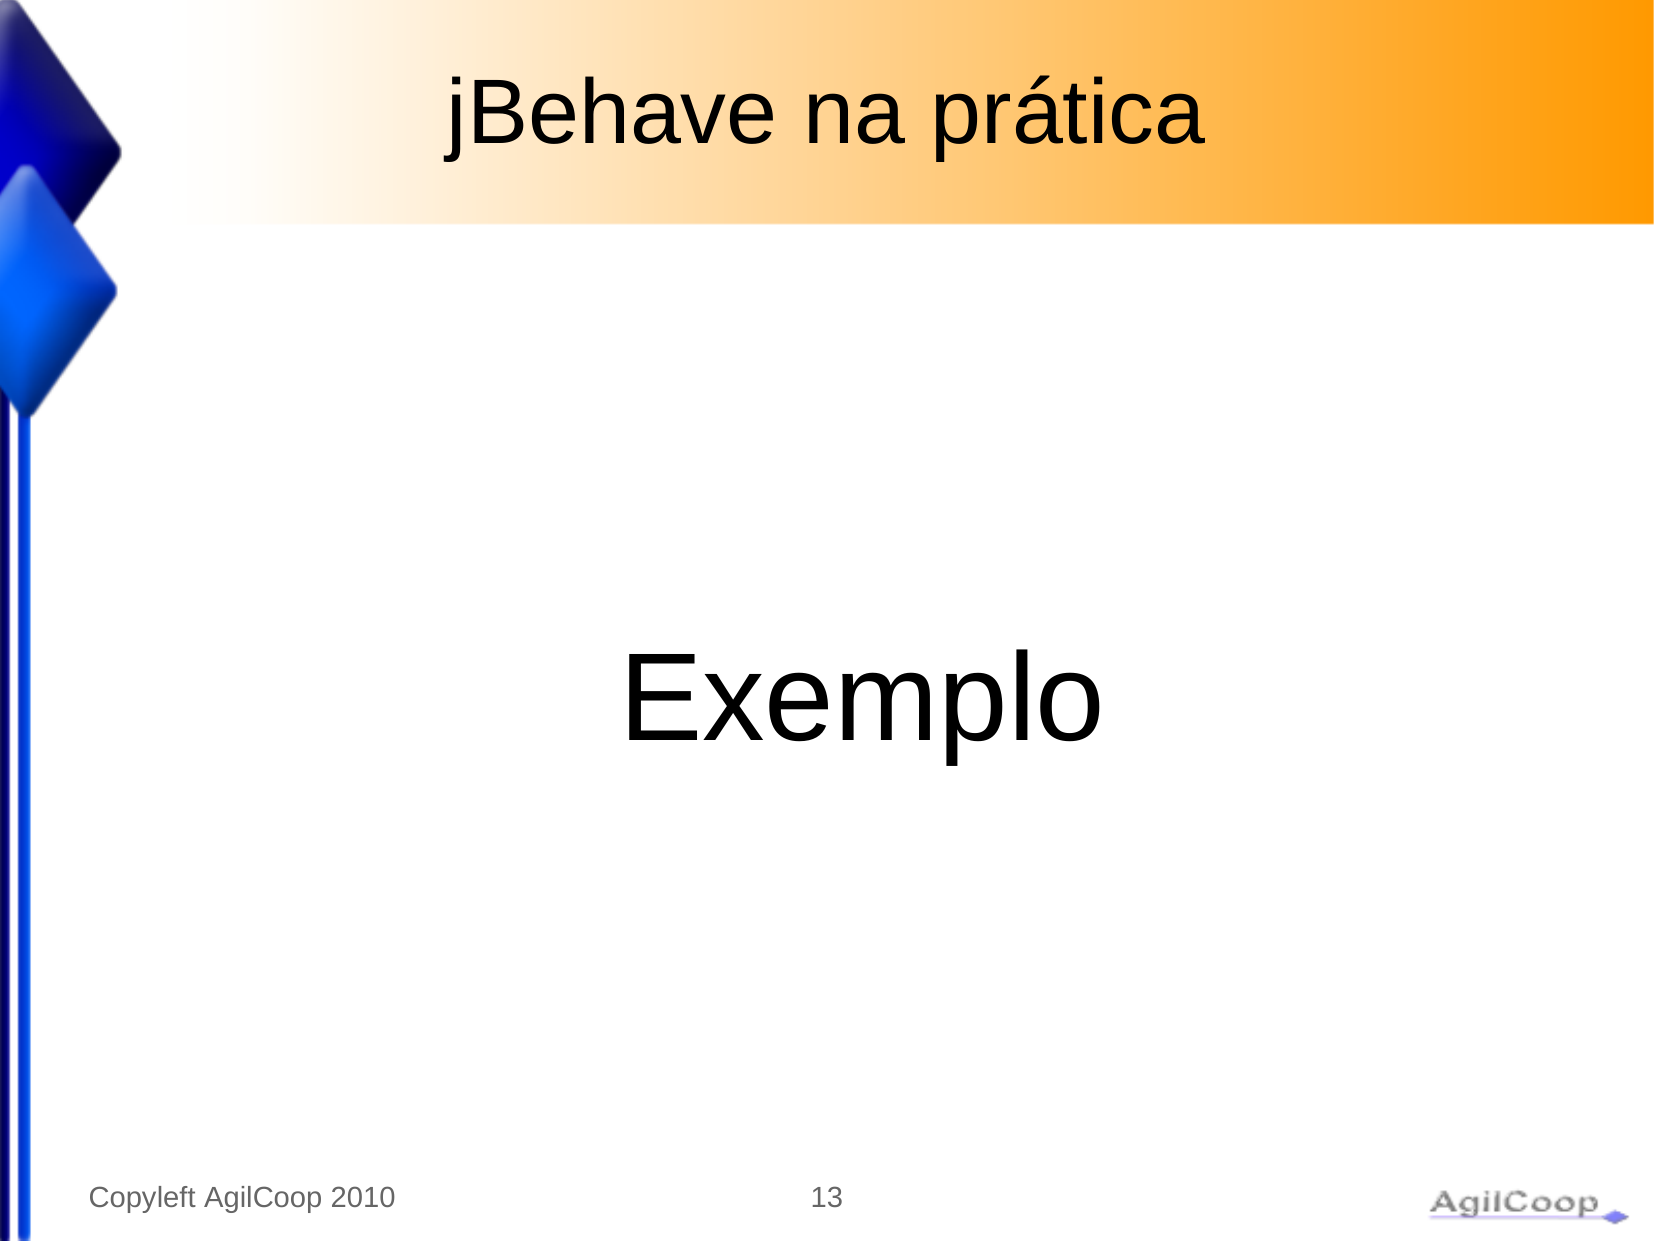

# jBehave na prática
Exemplo
Copyleft AgilCoop 2010
13